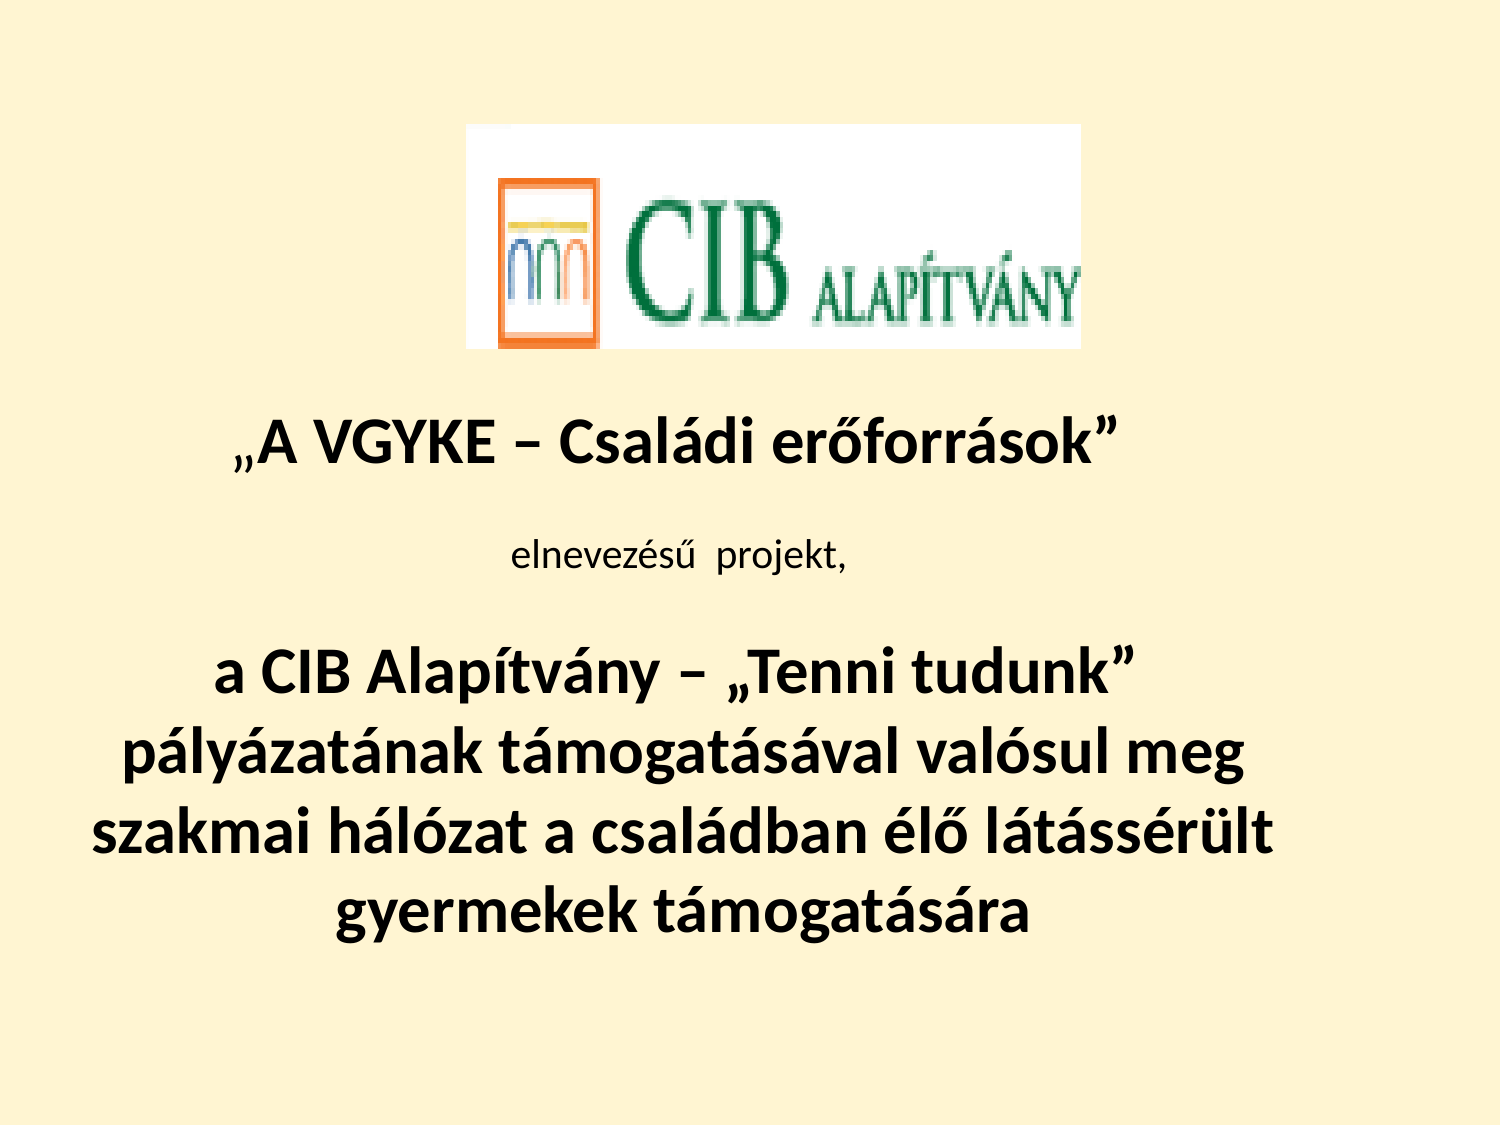

„A VGYKE – Családi erőforrások”
elnevezésű projekt,
a CIB Alapítvány – „Tenni tudunk”
pályázatának támogatásával valósul meg szakmai hálózat a családban élő látássérült gyermekek támogatására